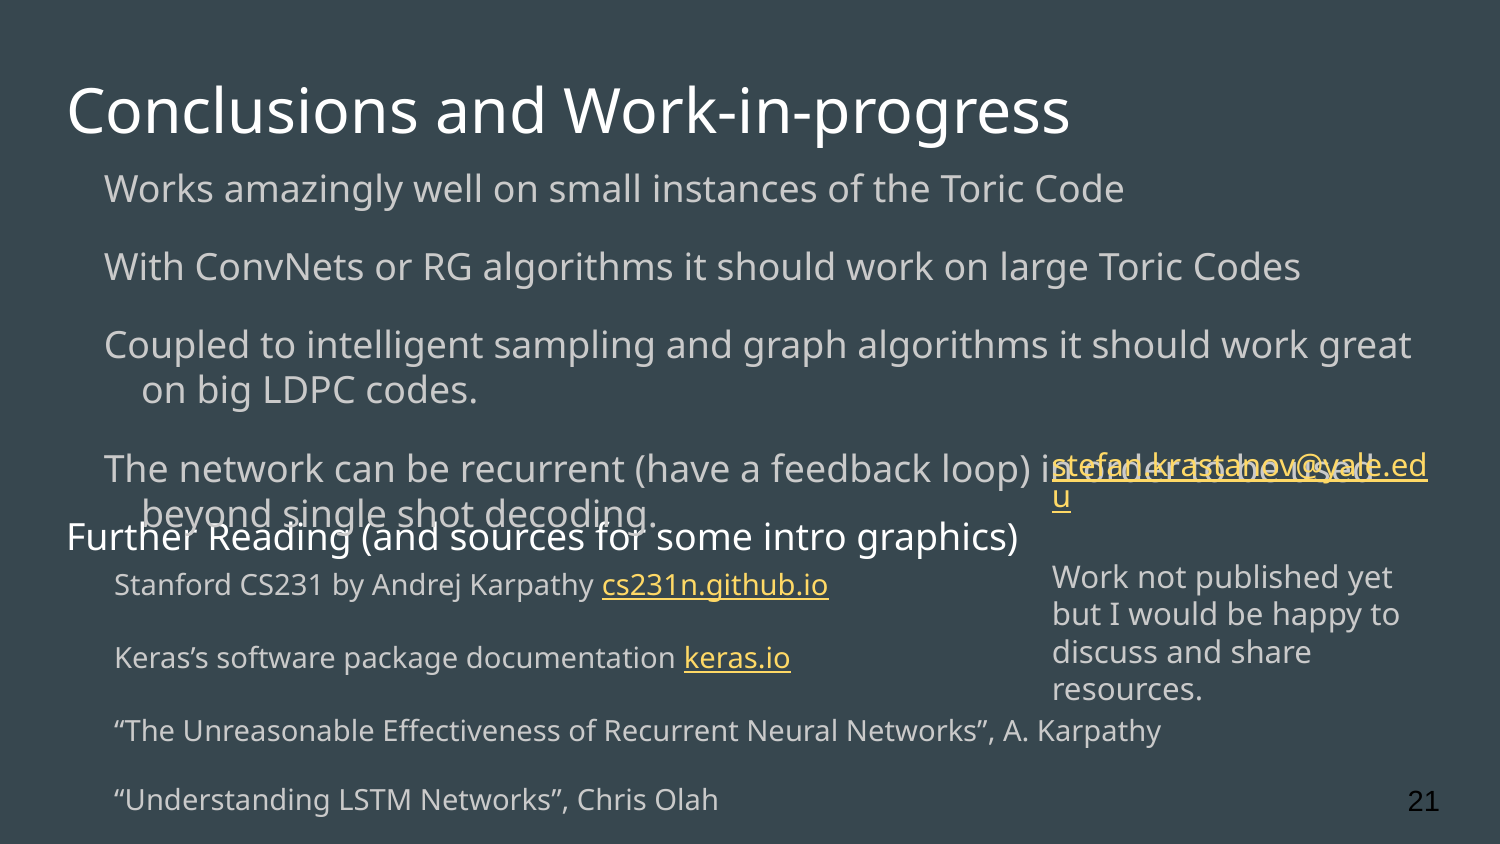

Conclusions and Work-in-progress
Works amazingly well on small instances of the Toric Code
With ConvNets or RG algorithms it should work on large Toric Codes
Coupled to intelligent sampling and graph algorithms it should work great on big LDPC codes.
The network can be recurrent (have a feedback loop) in order to be used beyond single shot decoding.
stefan.krastanov@yale.edu
Work not published yet but I would be happy to discuss and share resources.
# Further Reading (and sources for some intro graphics)
Stanford CS231 by Andrej Karpathy cs231n.github.io
Keras’s software package documentation keras.io
“The Unreasonable Effectiveness of Recurrent Neural Networks”, A. Karpathy
“Understanding LSTM Networks”, Chris Olah
“An Intuitive Explanation of Convolutional Neural Networks”, Ujjwal Karn
“A theory of the learnable”, Valiant